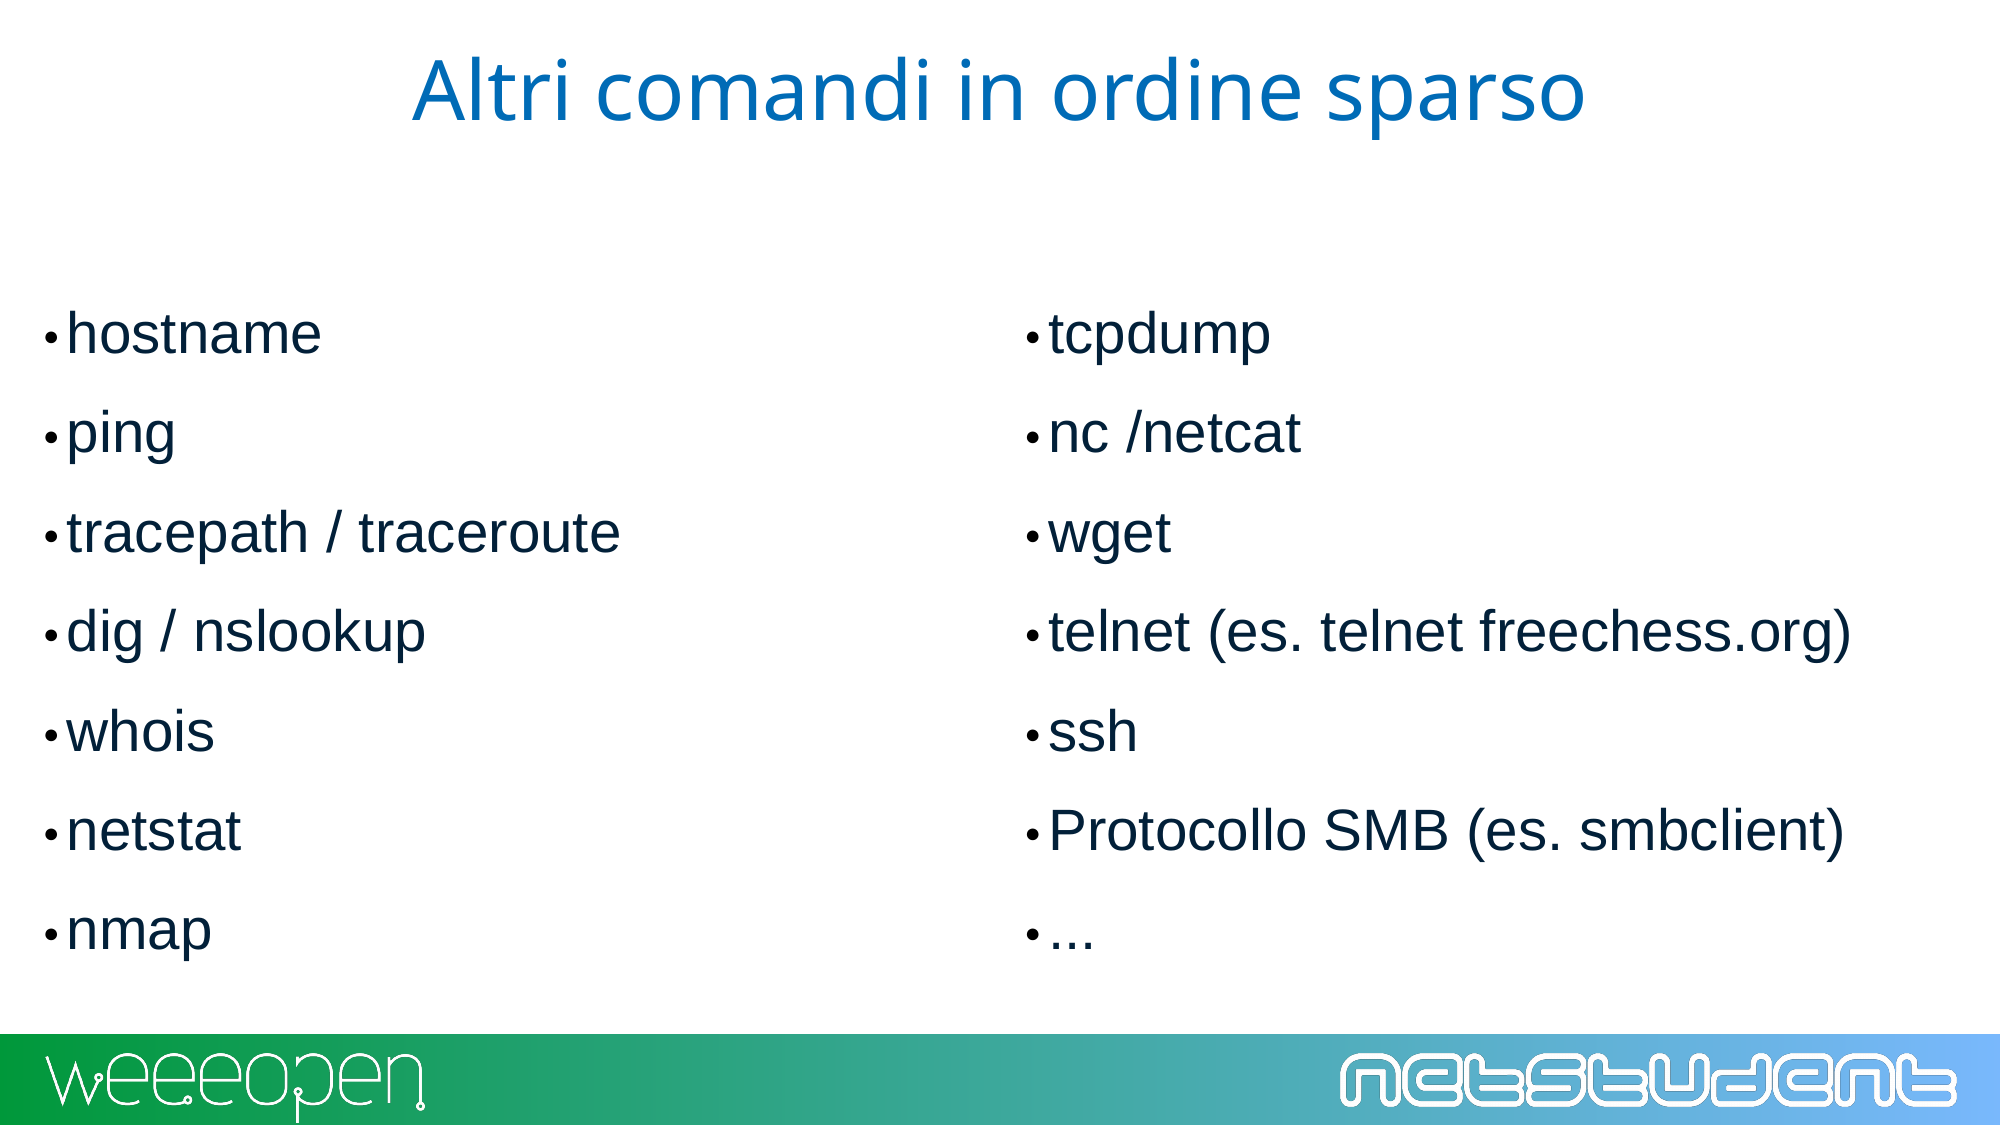

# Altri comandi in ordine sparso
● hostname
● ping
● tracepath / traceroute
● dig / nslookup
● whois
● netstat
● nmap
● tcpdump
● nc /netcat
● wget
● telnet (es. telnet freechess.org)
● ssh
● Protocollo SMB (es. smbclient)
● ...